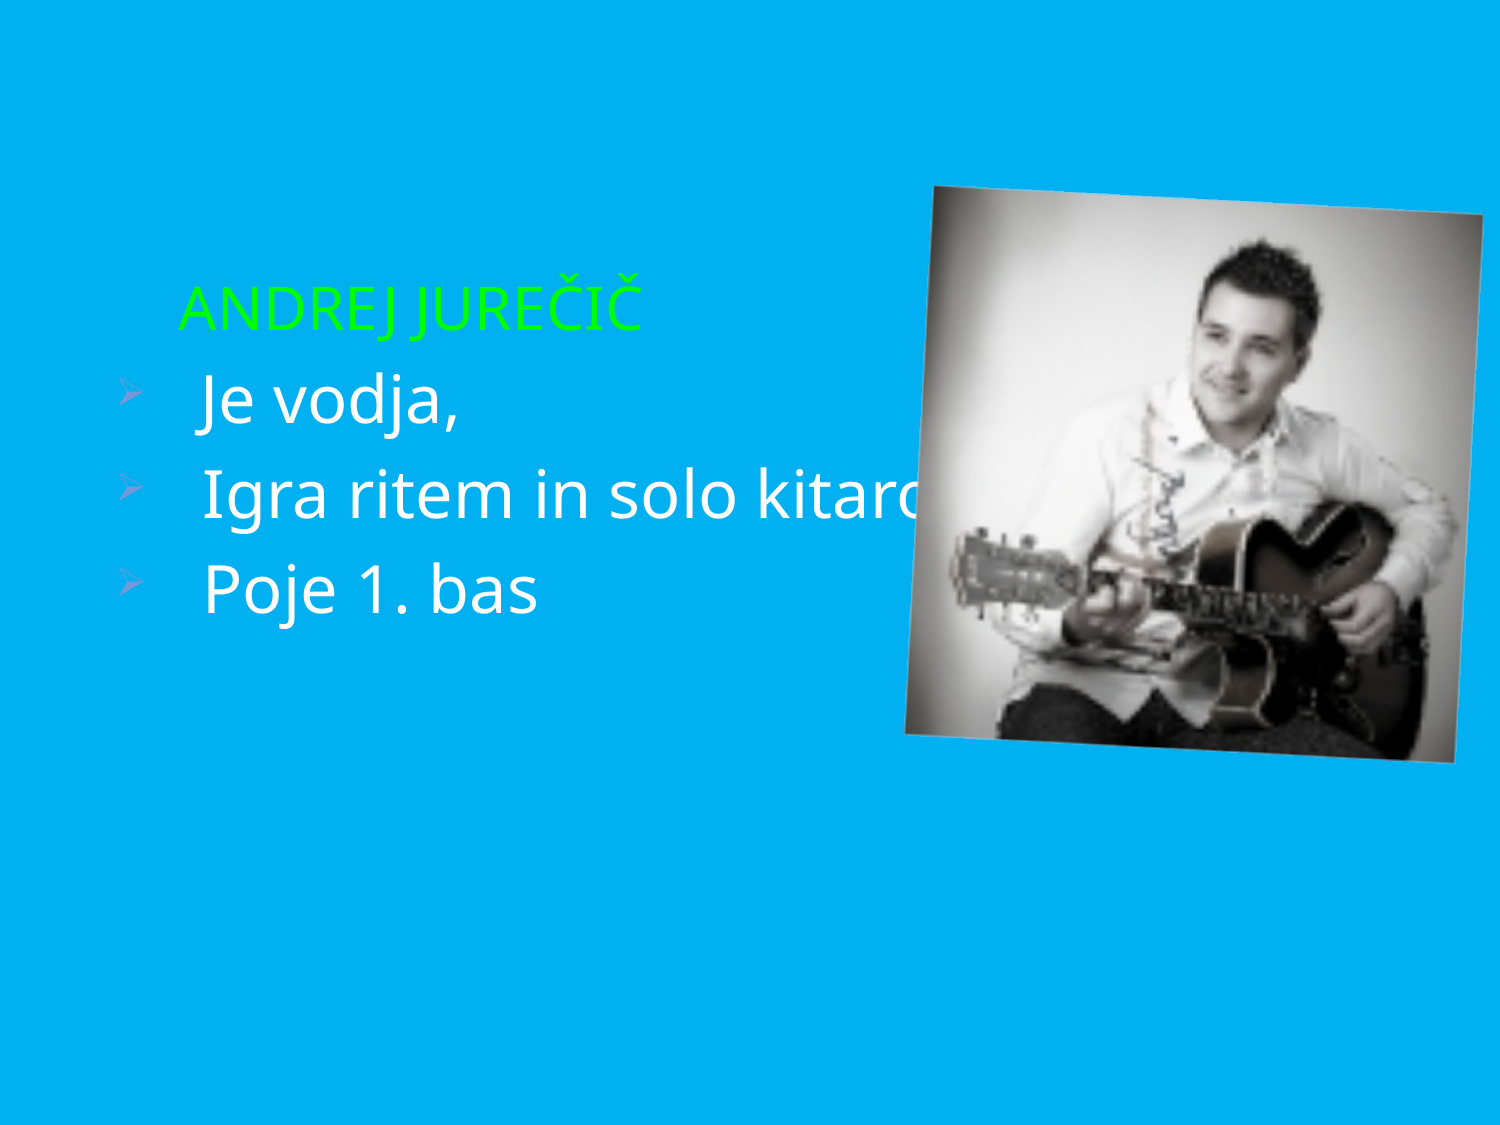

#
 ANDREJ JUREČIČ
Je vodja,
 Igra ritem in solo kitaro
 Poje 1. bas